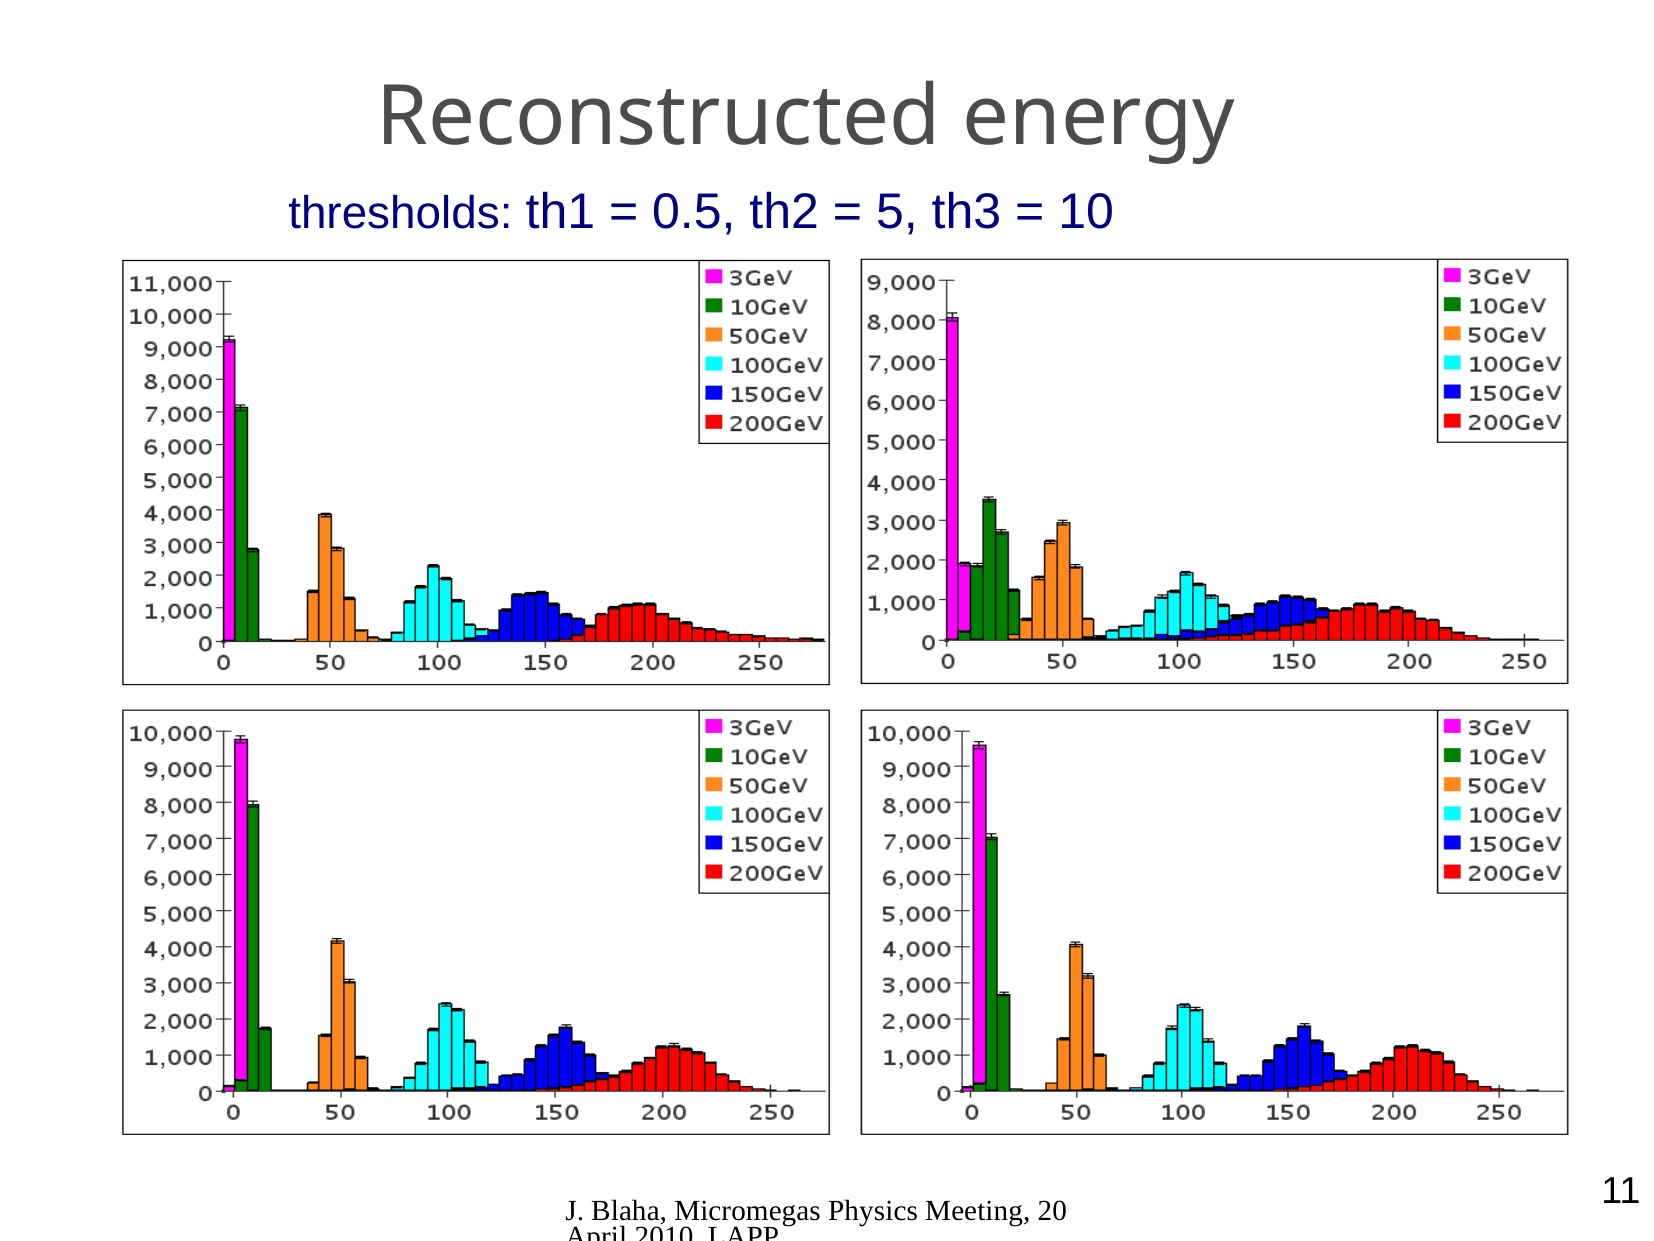

# Reconstructed energy
thresholds: th1 = 0.5, th2 = 5, th3 = 10
11
J. Blaha, Micromegas Physics Meeting, 20 April 2010, LAPP